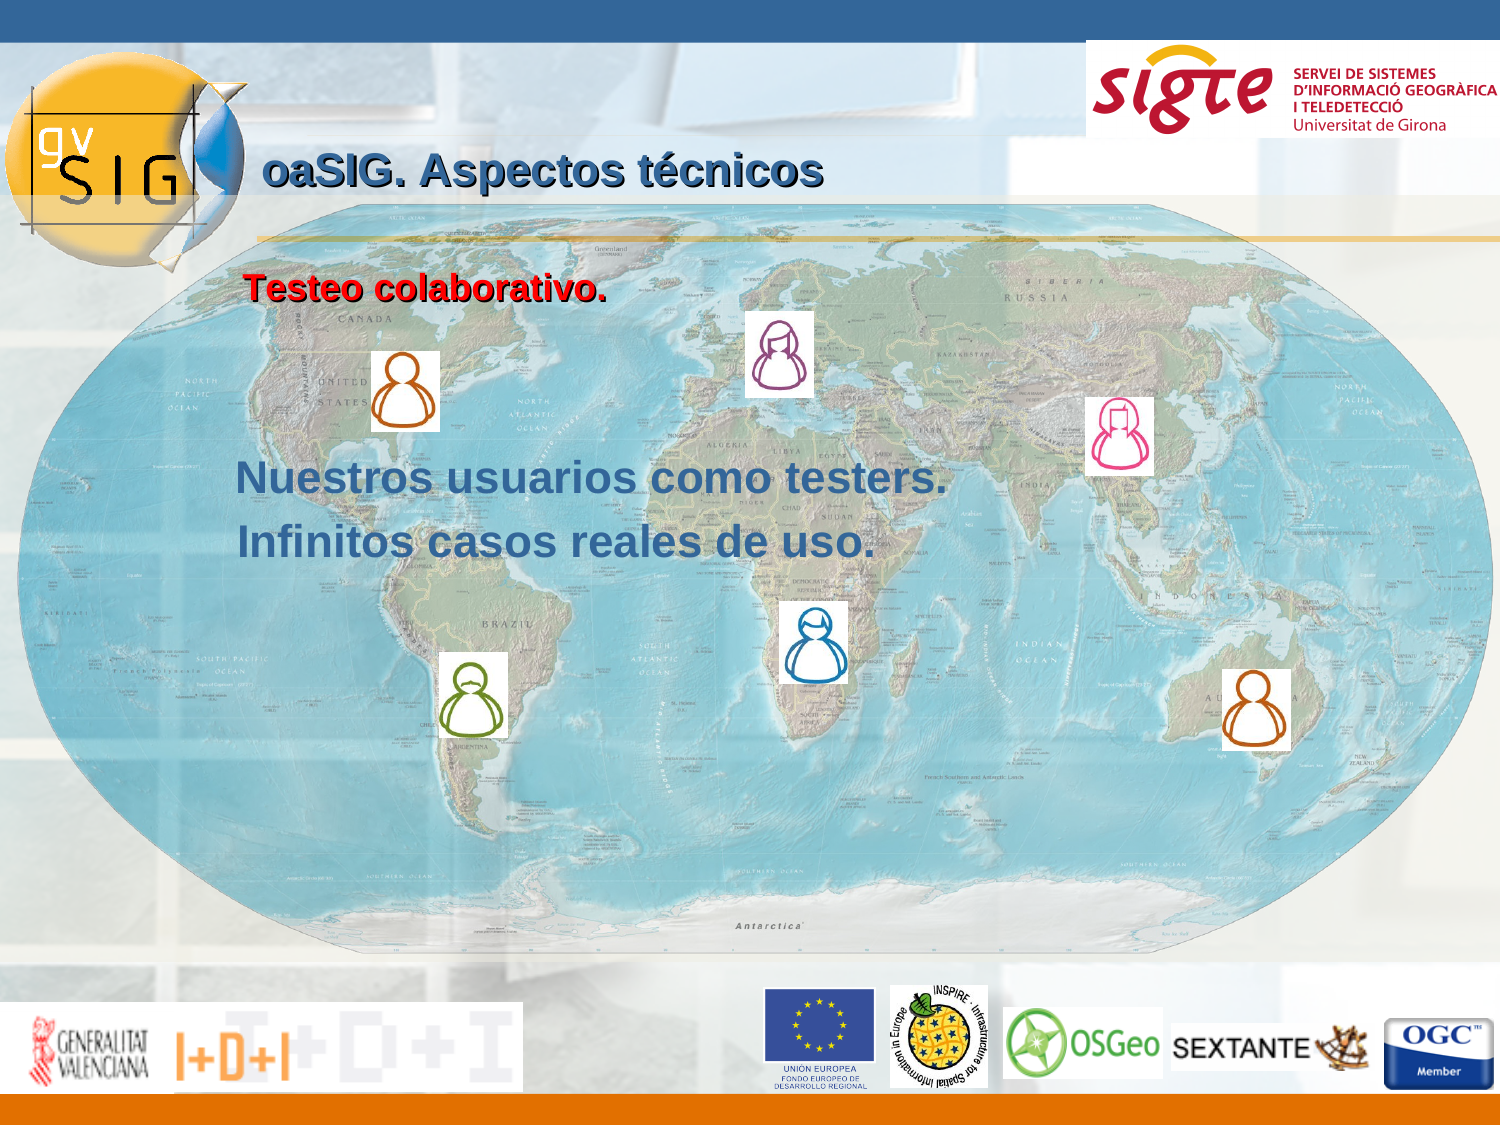

oaSIG. Aspectos técnicos
Testeo colaborativo.
# Nuestros usuarios como testers.
 Infinitos casos reales de uso.